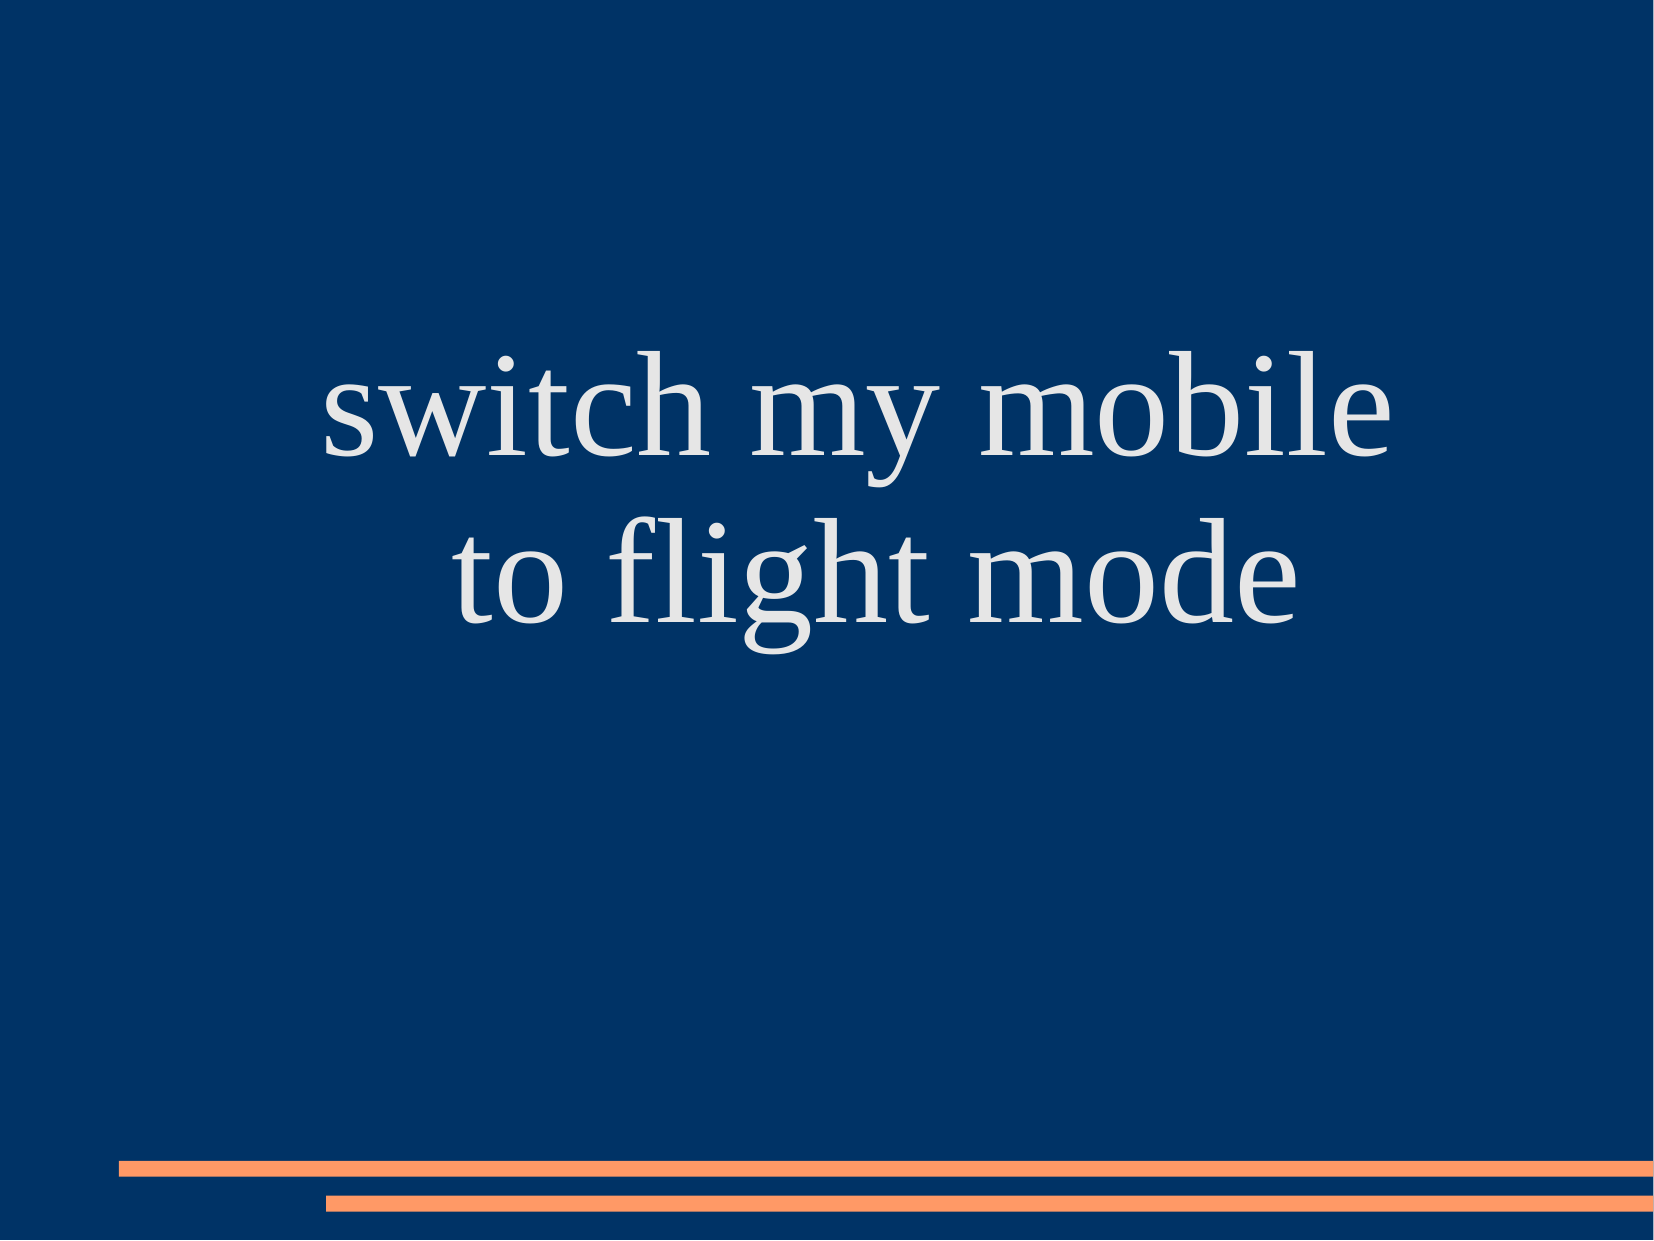

#
switch my mobile
to flight mode